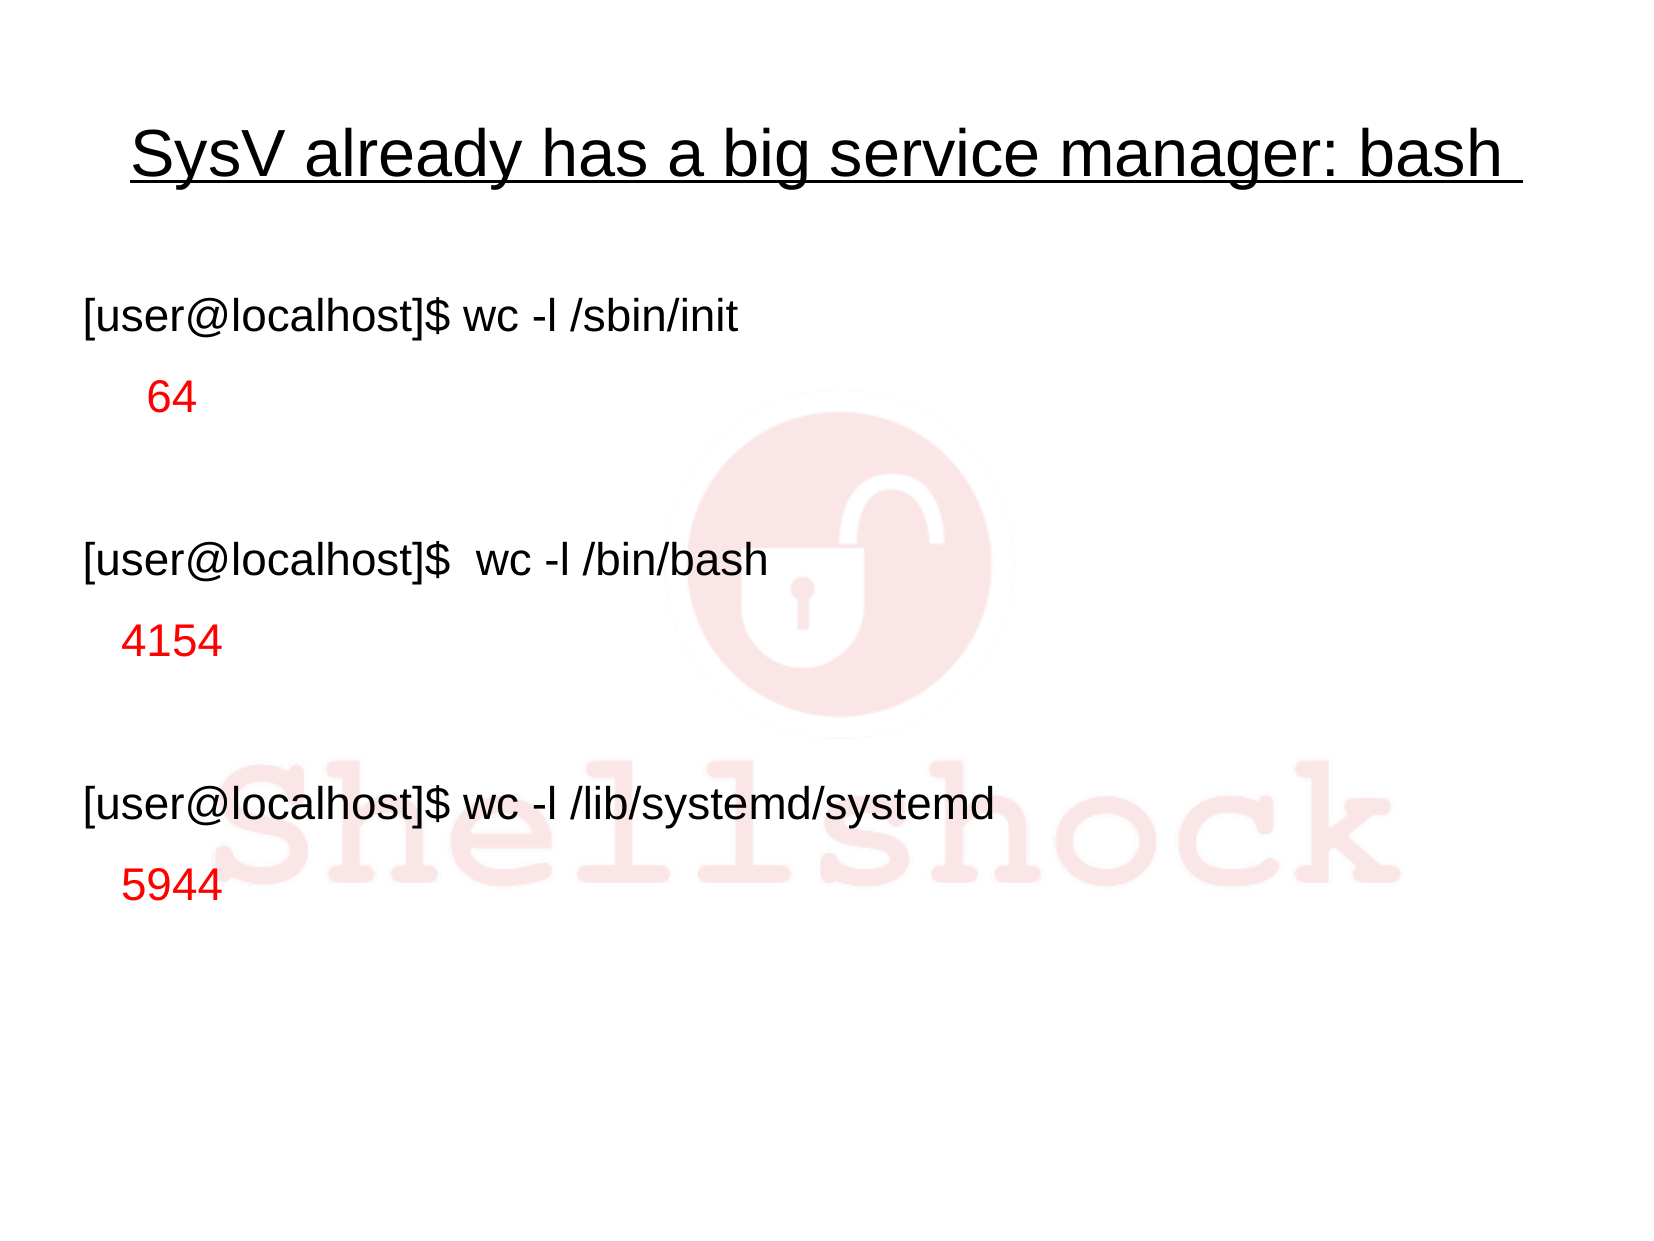

# SysV already has a big service manager: bash
[user@localhost]$ wc -l /sbin/init
 64
[user@localhost]$ wc -l /bin/bash
 4154
[user@localhost]$ wc -l /lib/systemd/systemd
 5944